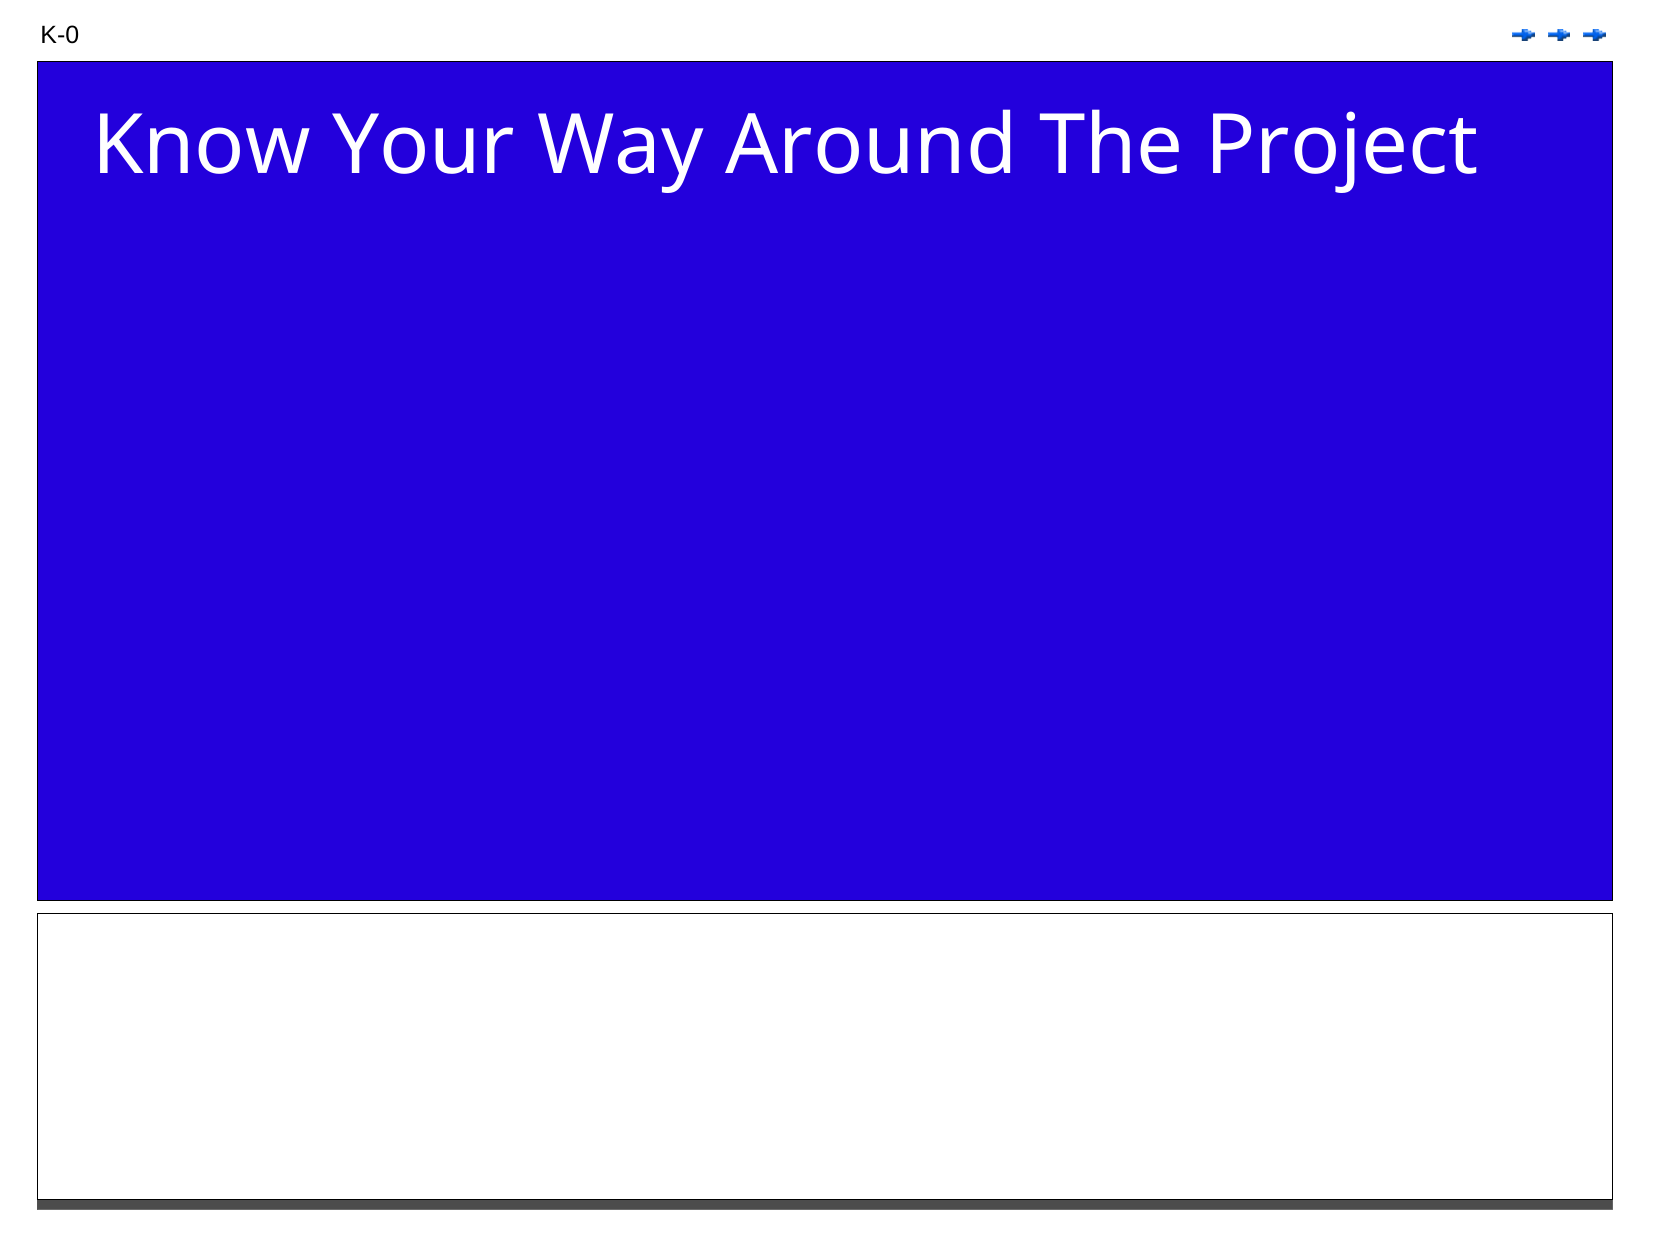

K-0
Know Your Way Around The Project